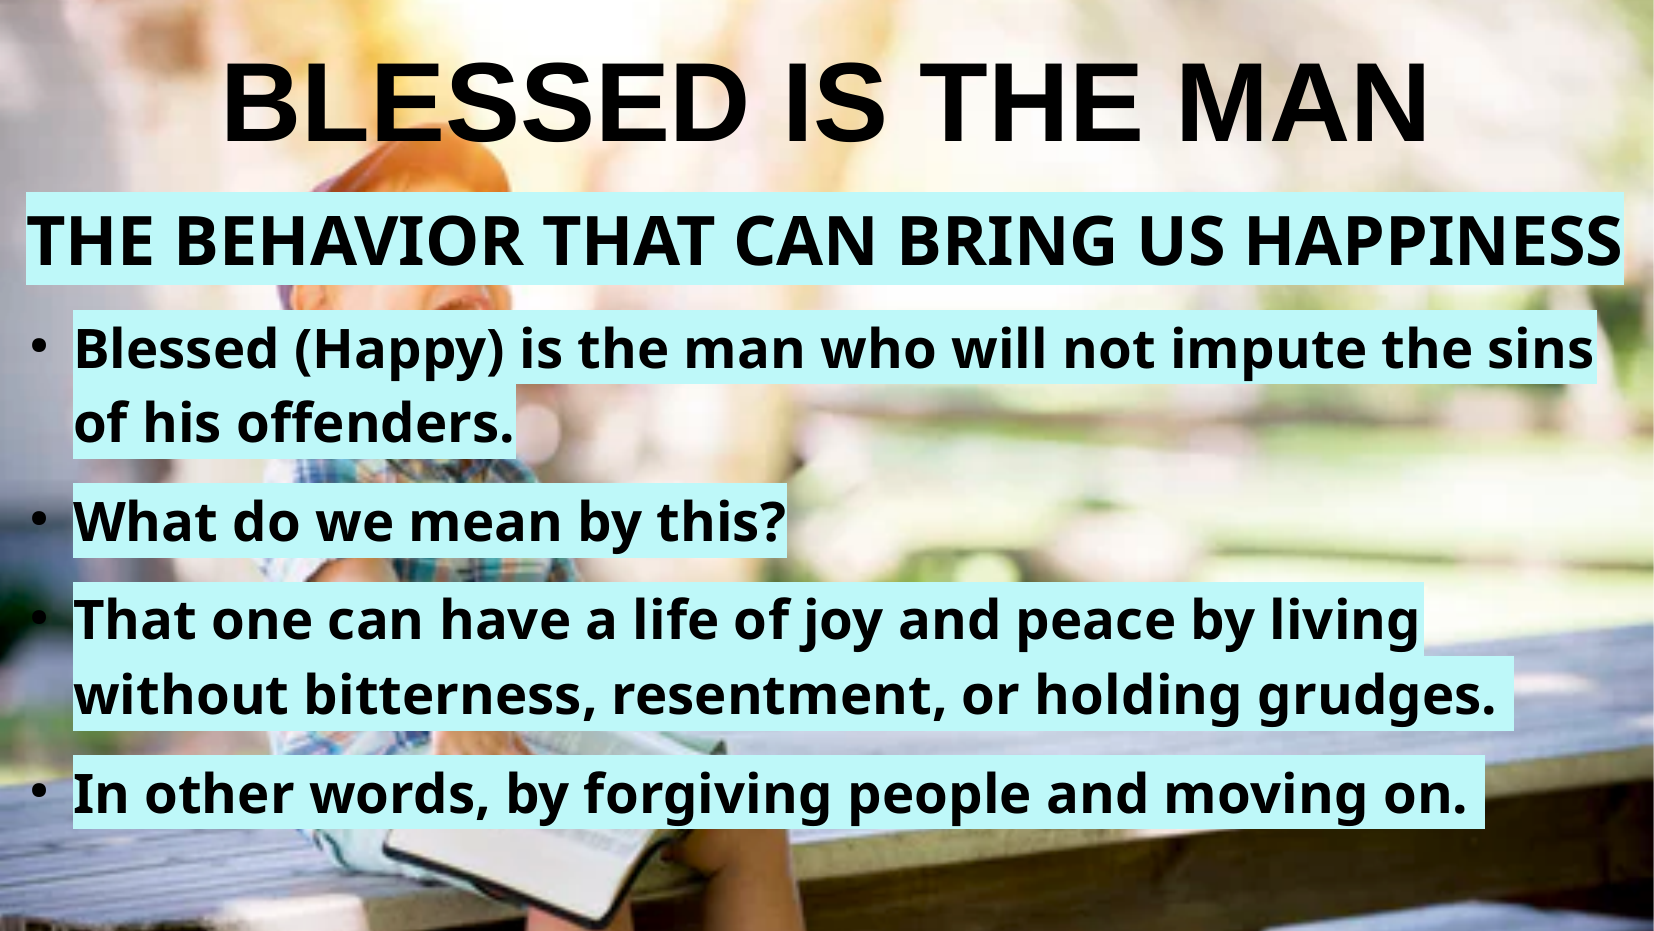

# BLESSED IS THE MAN
THE BEHAVIOR THAT CAN BRING US HAPPINESS
Blessed (Happy) is the man who will not impute the sins of his offenders.
What do we mean by this?
That one can have a life of joy and peace by living without bitterness, resentment, or holding grudges.
In other words, by forgiving people and moving on.